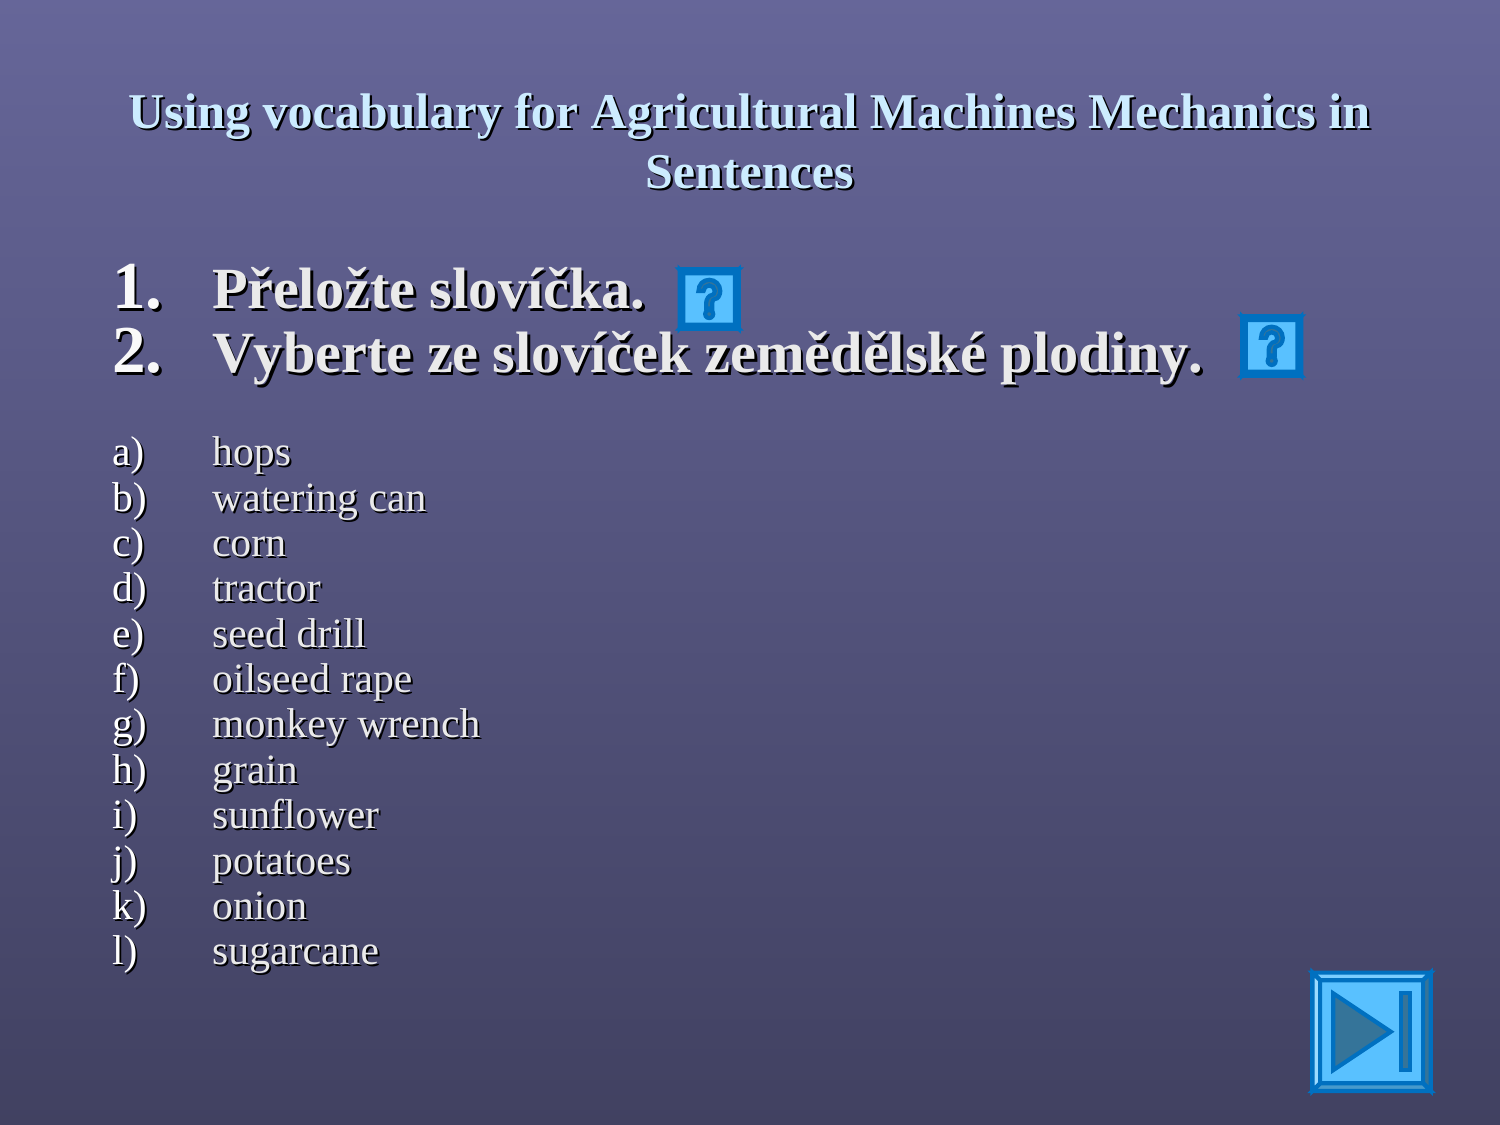

# Using vocabulary for Agricultural Machines Mechanics in Sentences
Přeložte slovíčka.
Vyberte ze slovíček zemědělské plodiny.
hops
watering can
corn
tractor
seed drill
oilseed rape
monkey wrench
grain
sunflower
potatoes
onion
sugarcane